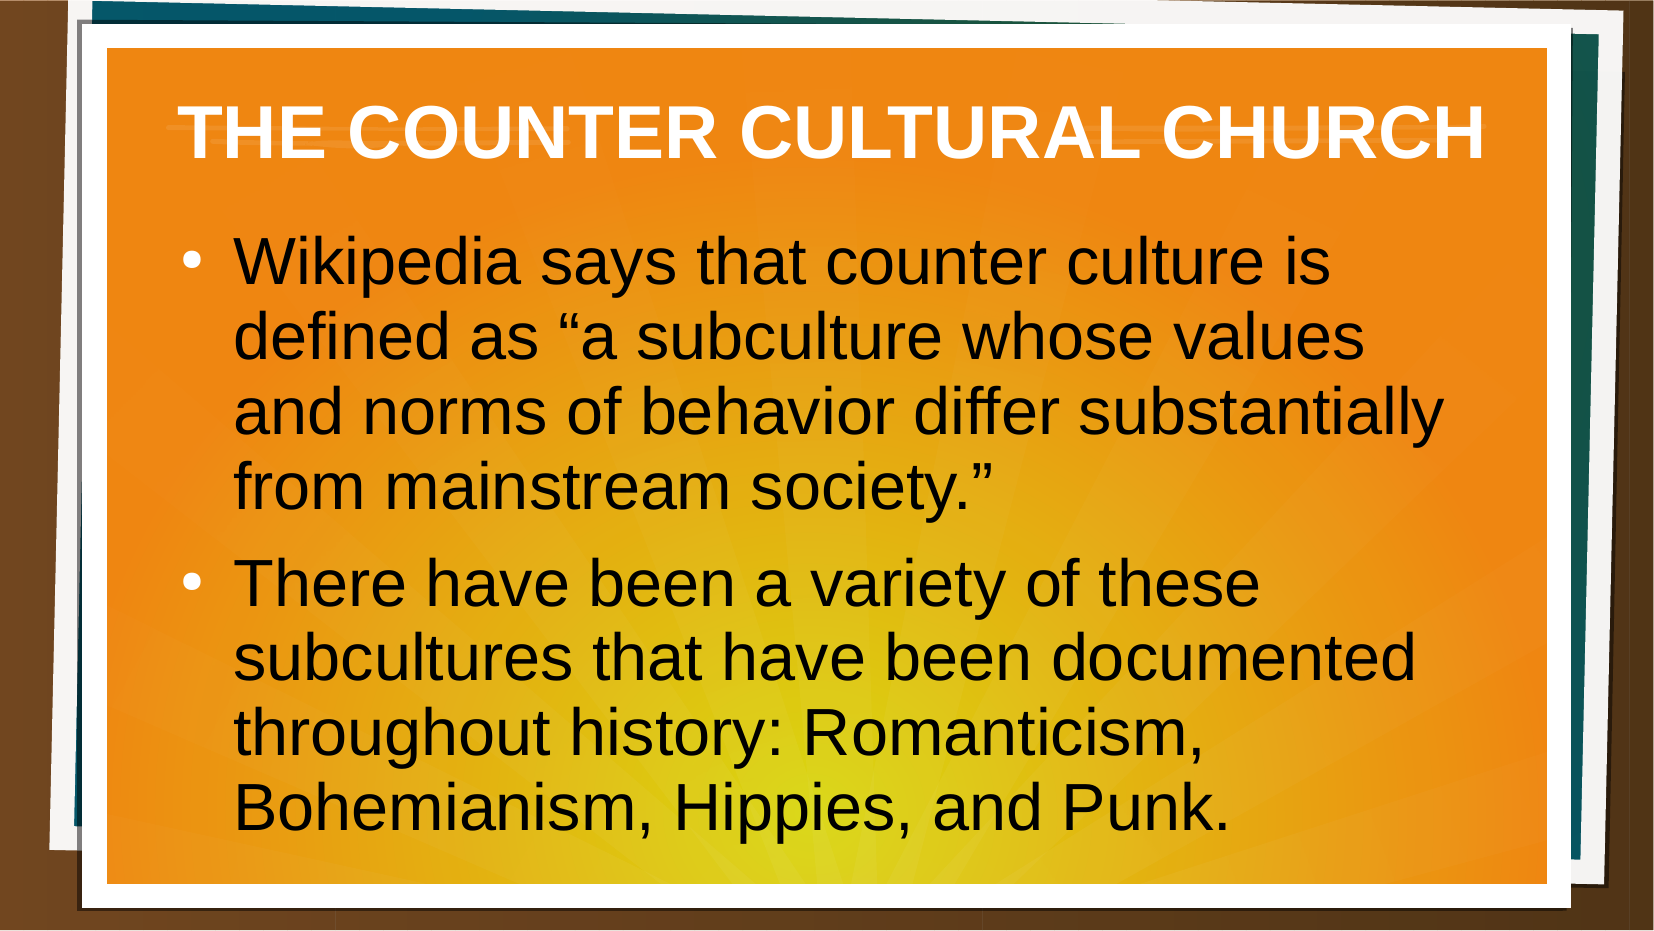

# THE COUNTER CULTURAL CHURCH
Wikipedia says that counter culture is defined as “a subculture whose values and norms of behavior differ substantially from mainstream society.”
There have been a variety of these subcultures that have been documented throughout history: Romanticism, Bohemianism, Hippies, and Punk.